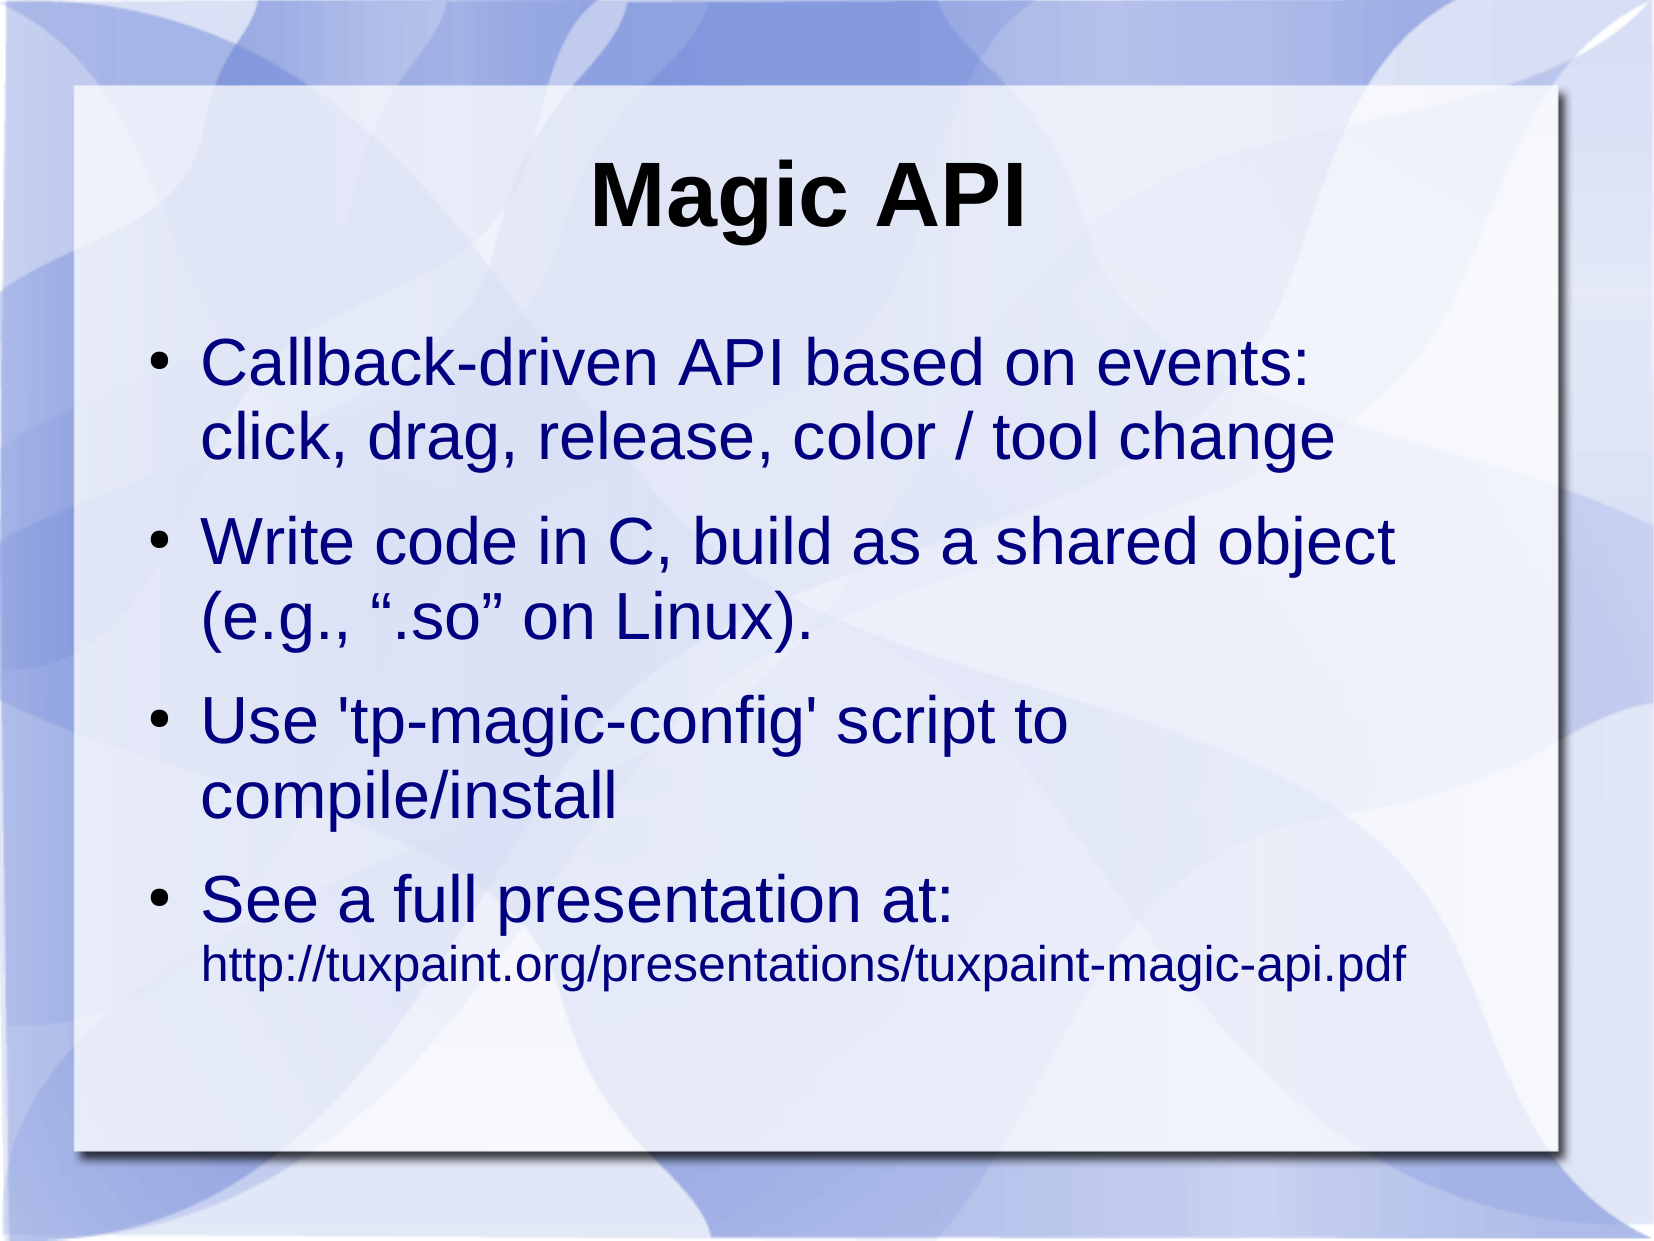

# Magic API
Callback-driven API based on events:
click, drag, release, color / tool change
Write code in C, build as a shared object (e.g., “.so” on Linux).
Use 'tp-magic-config' script to compile/install
See a full presentation at:
http://tuxpaint.org/presentations/tuxpaint-magic-api.pdf